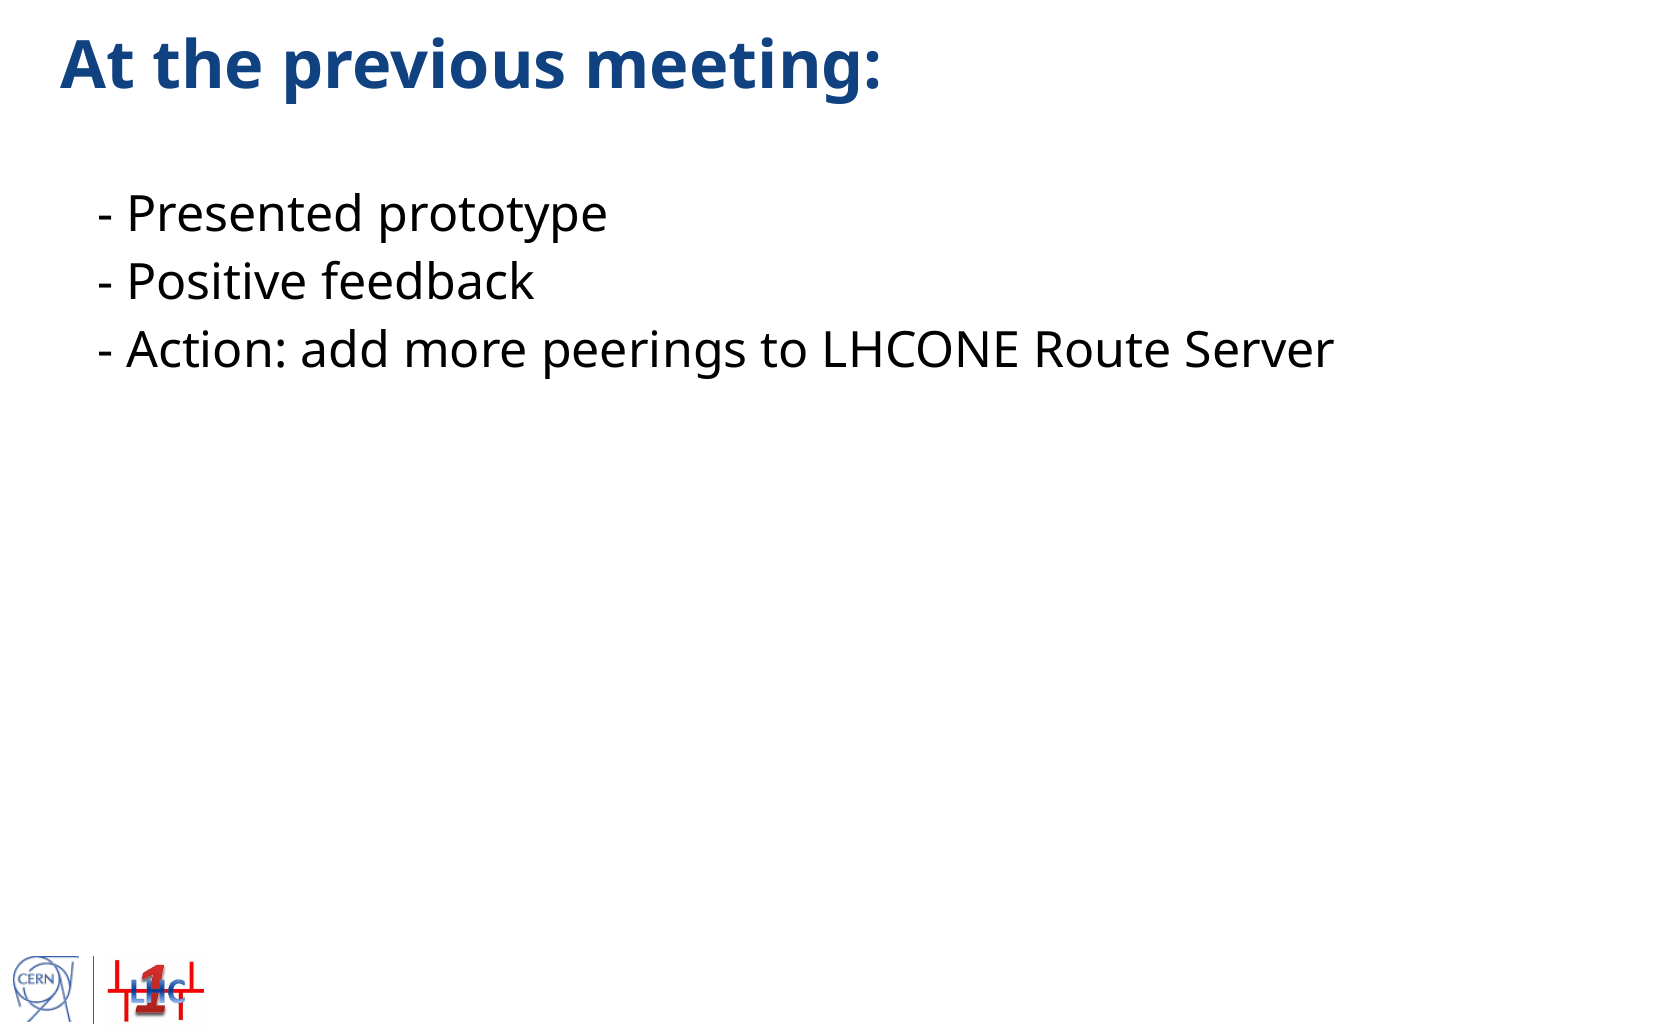

# At the previous meeting:
- Presented prototype
- Positive feedback
- Action: add more peerings to LHCONE Route Server